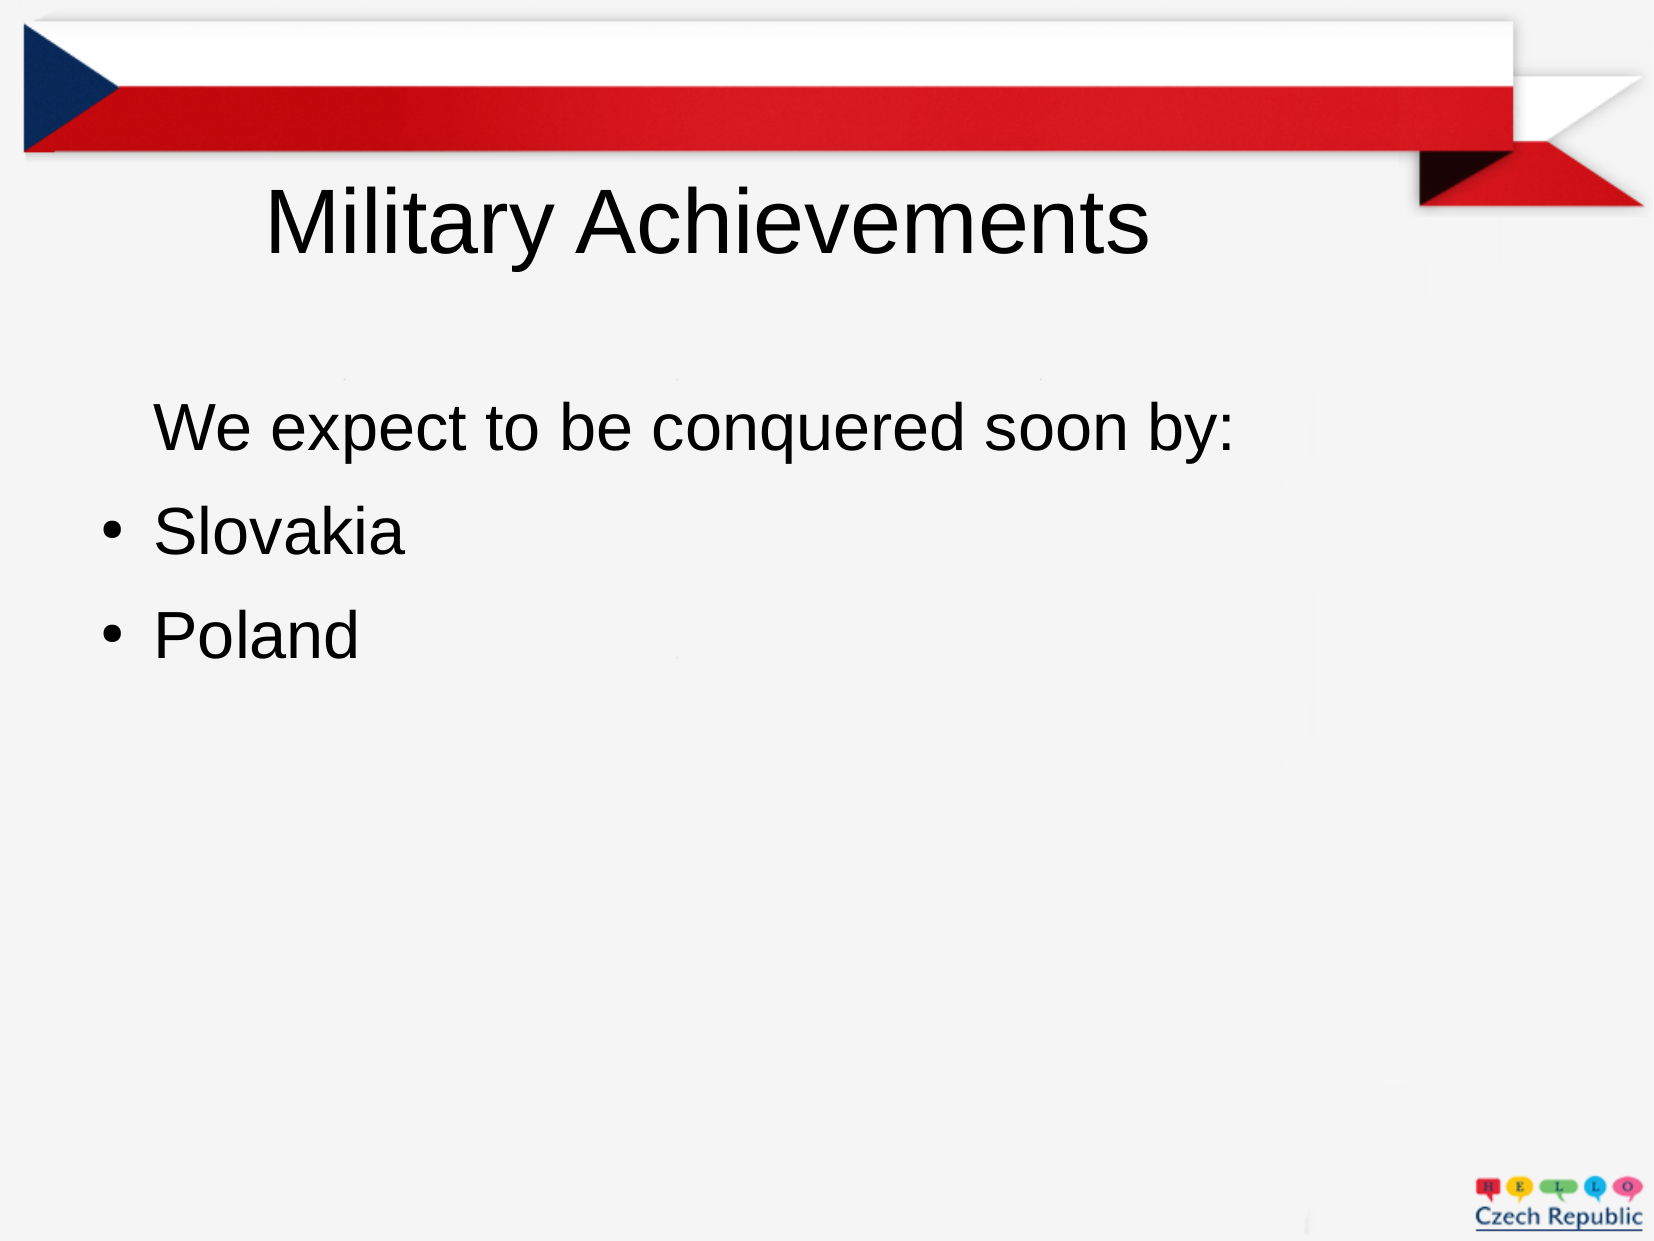

# Military Achievements
We expect to be conquered soon by:
Slovakia
Poland